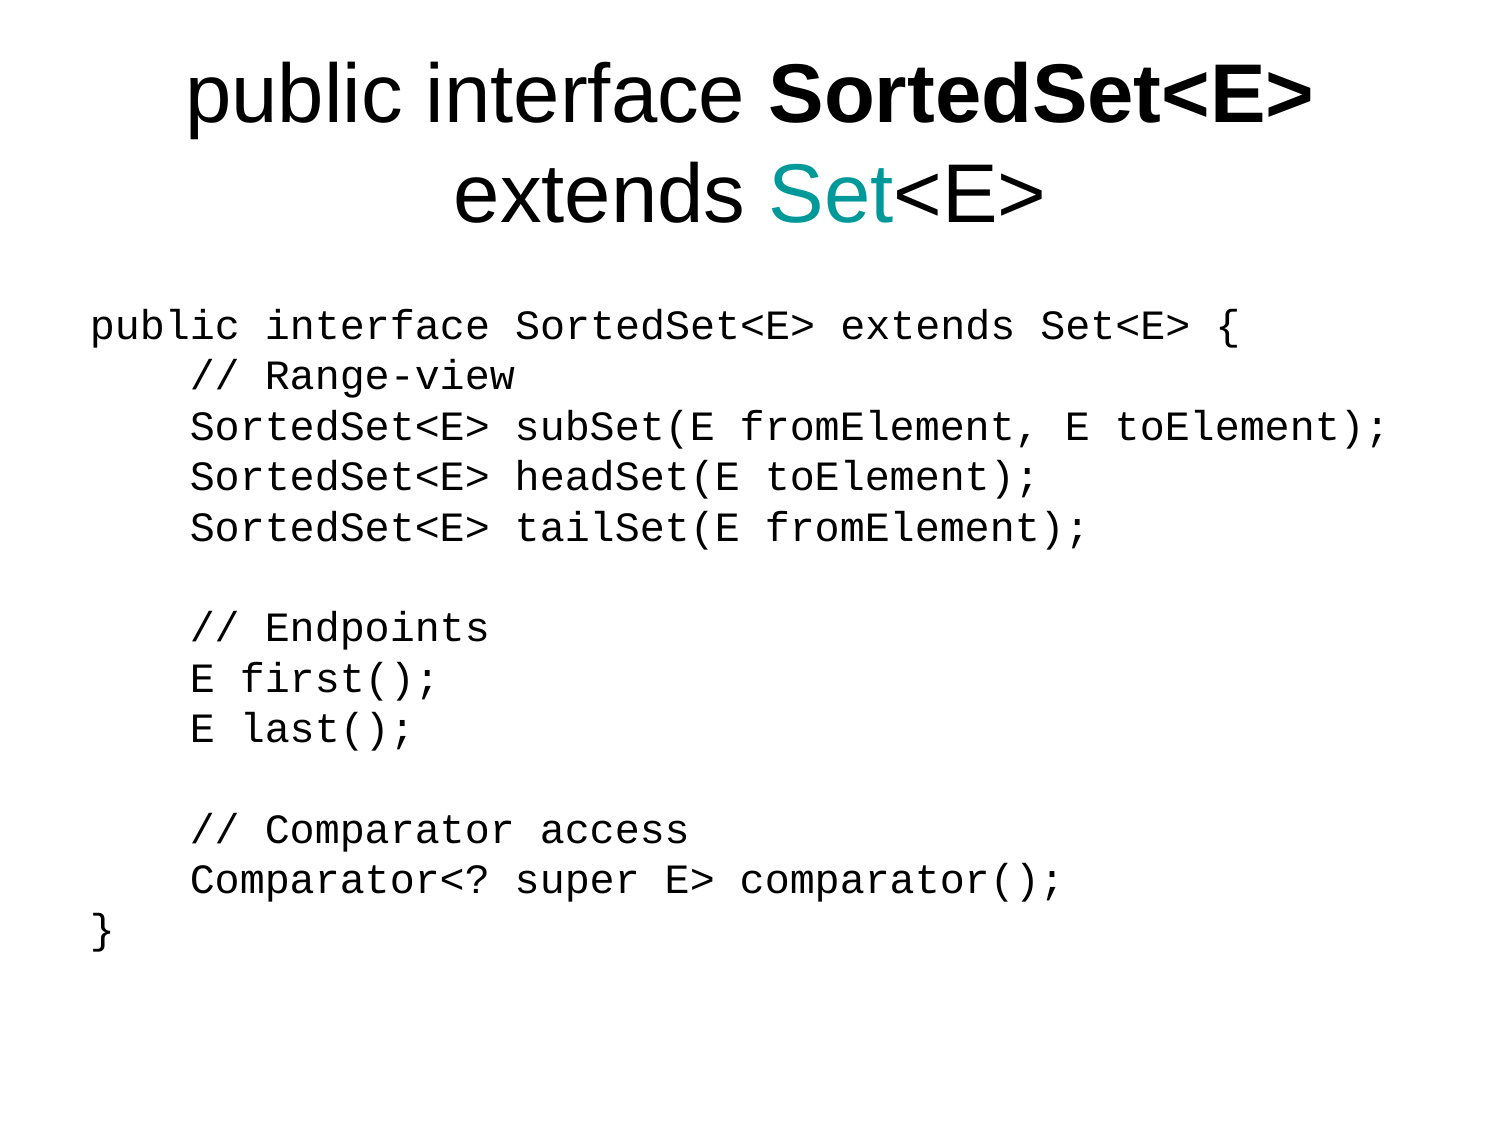

# public interface SortedSet<E> extends Set<E>
public interface SortedSet<E> extends Set<E> {
 // Range-view
 SortedSet<E> subSet(E fromElement, E toElement);
 SortedSet<E> headSet(E toElement);
 SortedSet<E> tailSet(E fromElement);
 // Endpoints
 E first();
 E last();
 // Comparator access
 Comparator<? super E> comparator();
}